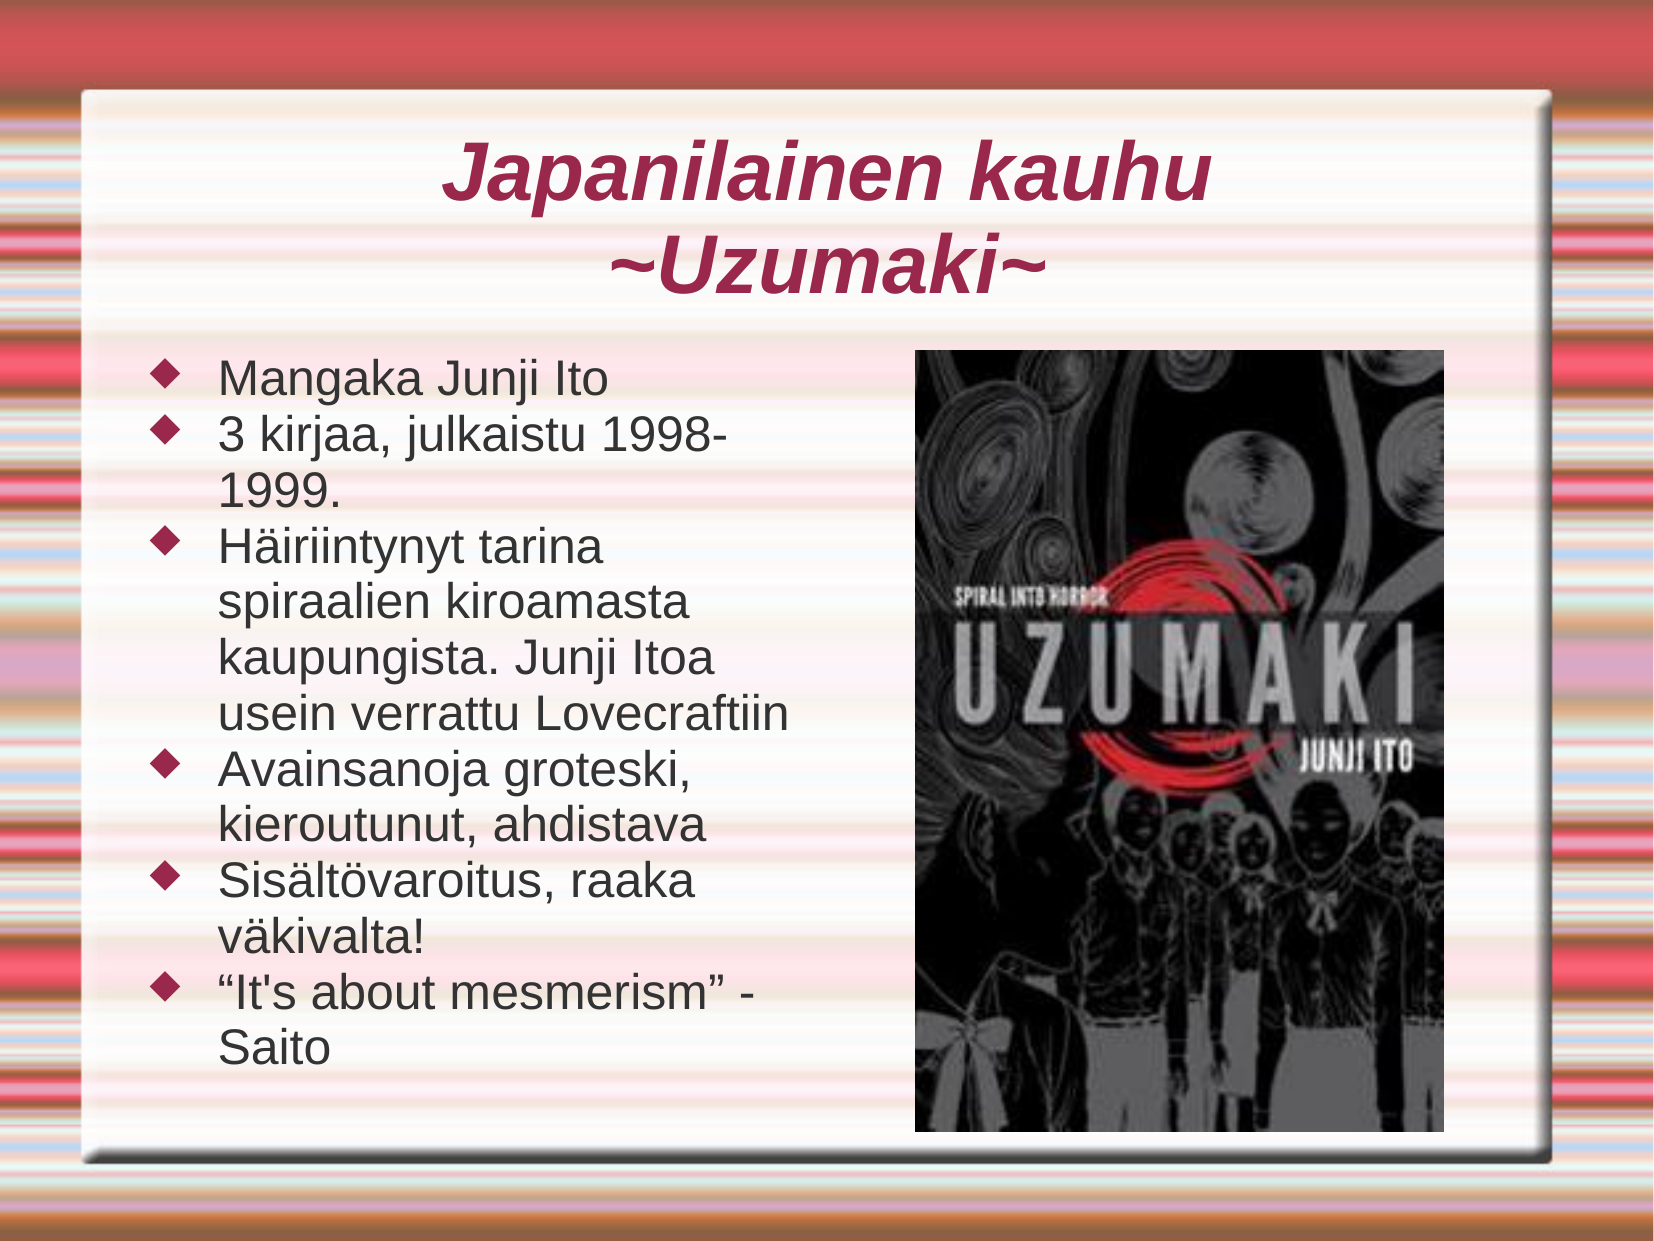

# Japanilainen kauhu ~Uzumaki~
Mangaka Junji Ito
3 kirjaa, julkaistu 1998-1999.
Häiriintynyt tarina spiraalien kiroamasta kaupungista. Junji Itoa usein verrattu Lovecraftiin
Avainsanoja groteski, kieroutunut, ahdistava
Sisältövaroitus, raaka väkivalta!
“It's about mesmerism” -Saito